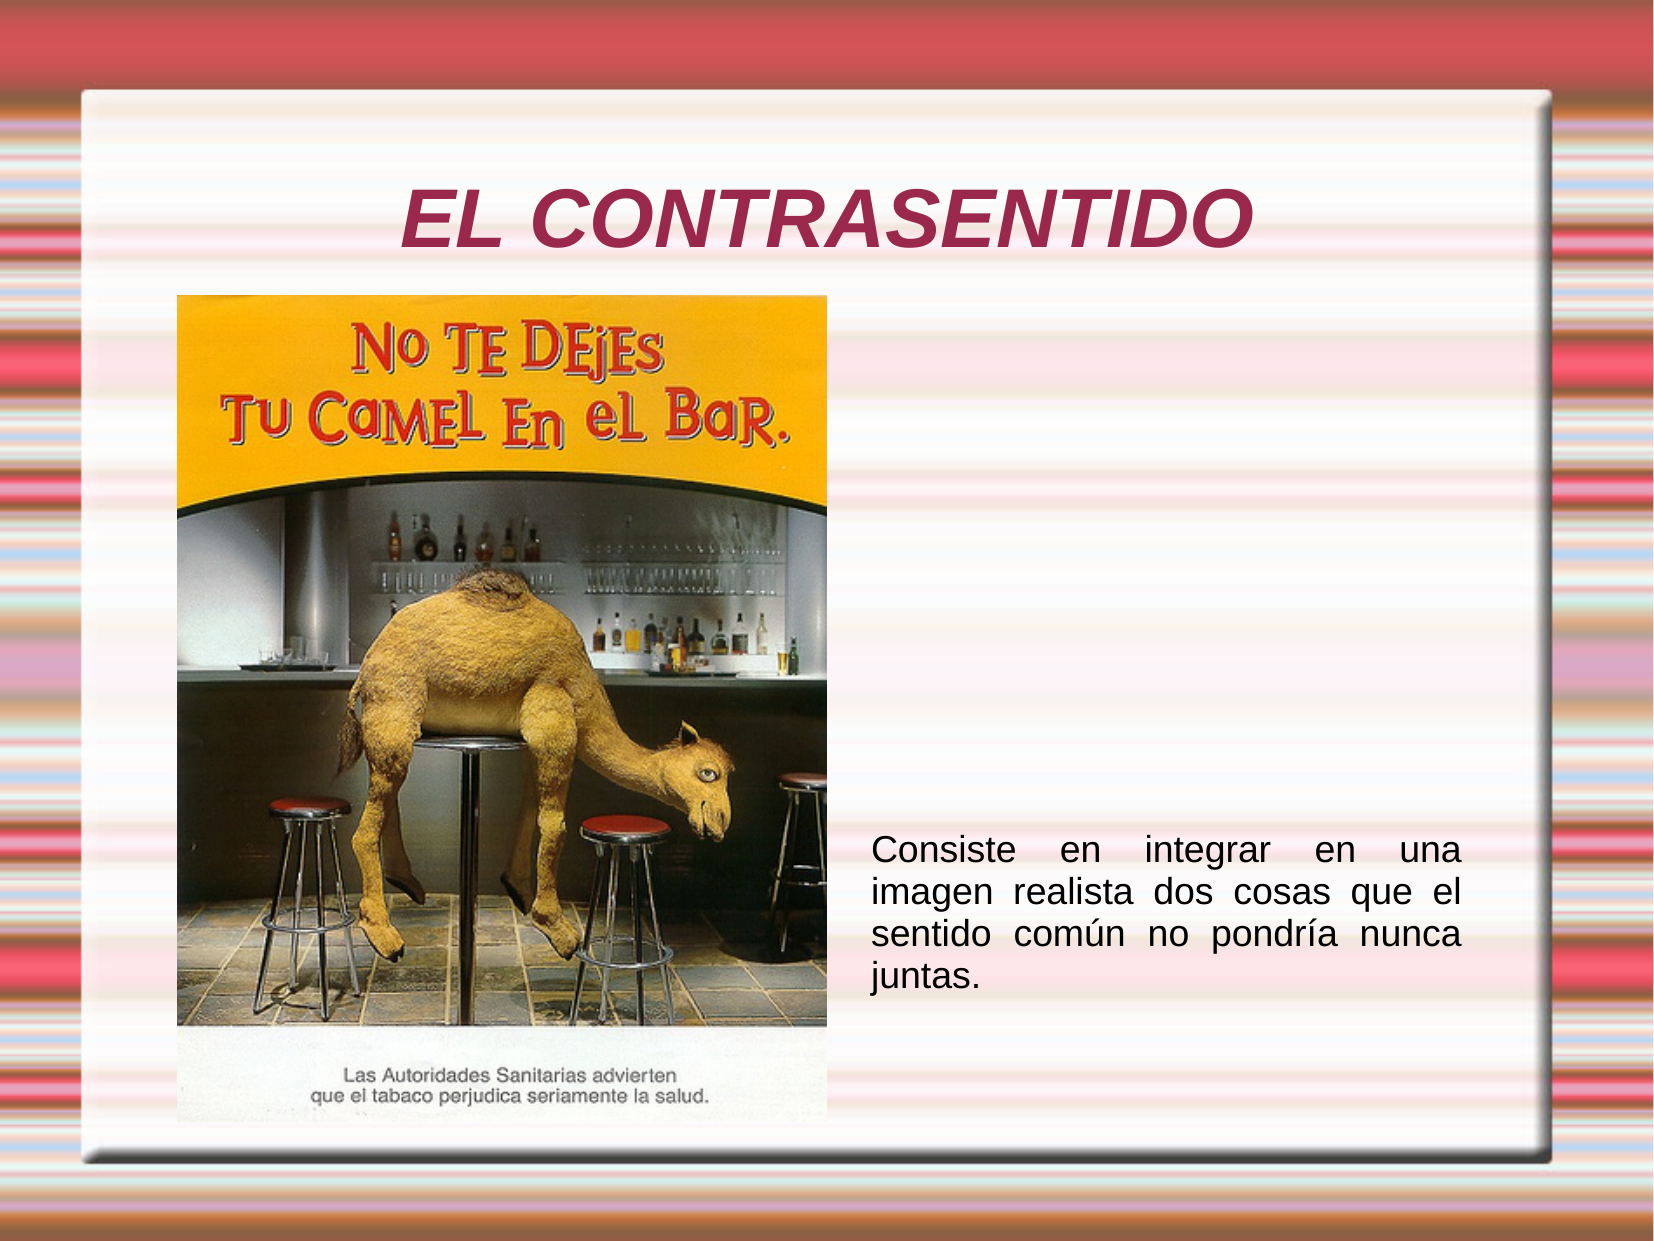

# EL CONTRASENTIDO
Consiste en integrar en una imagen realista dos cosas que el sentido común no pondría nunca juntas.